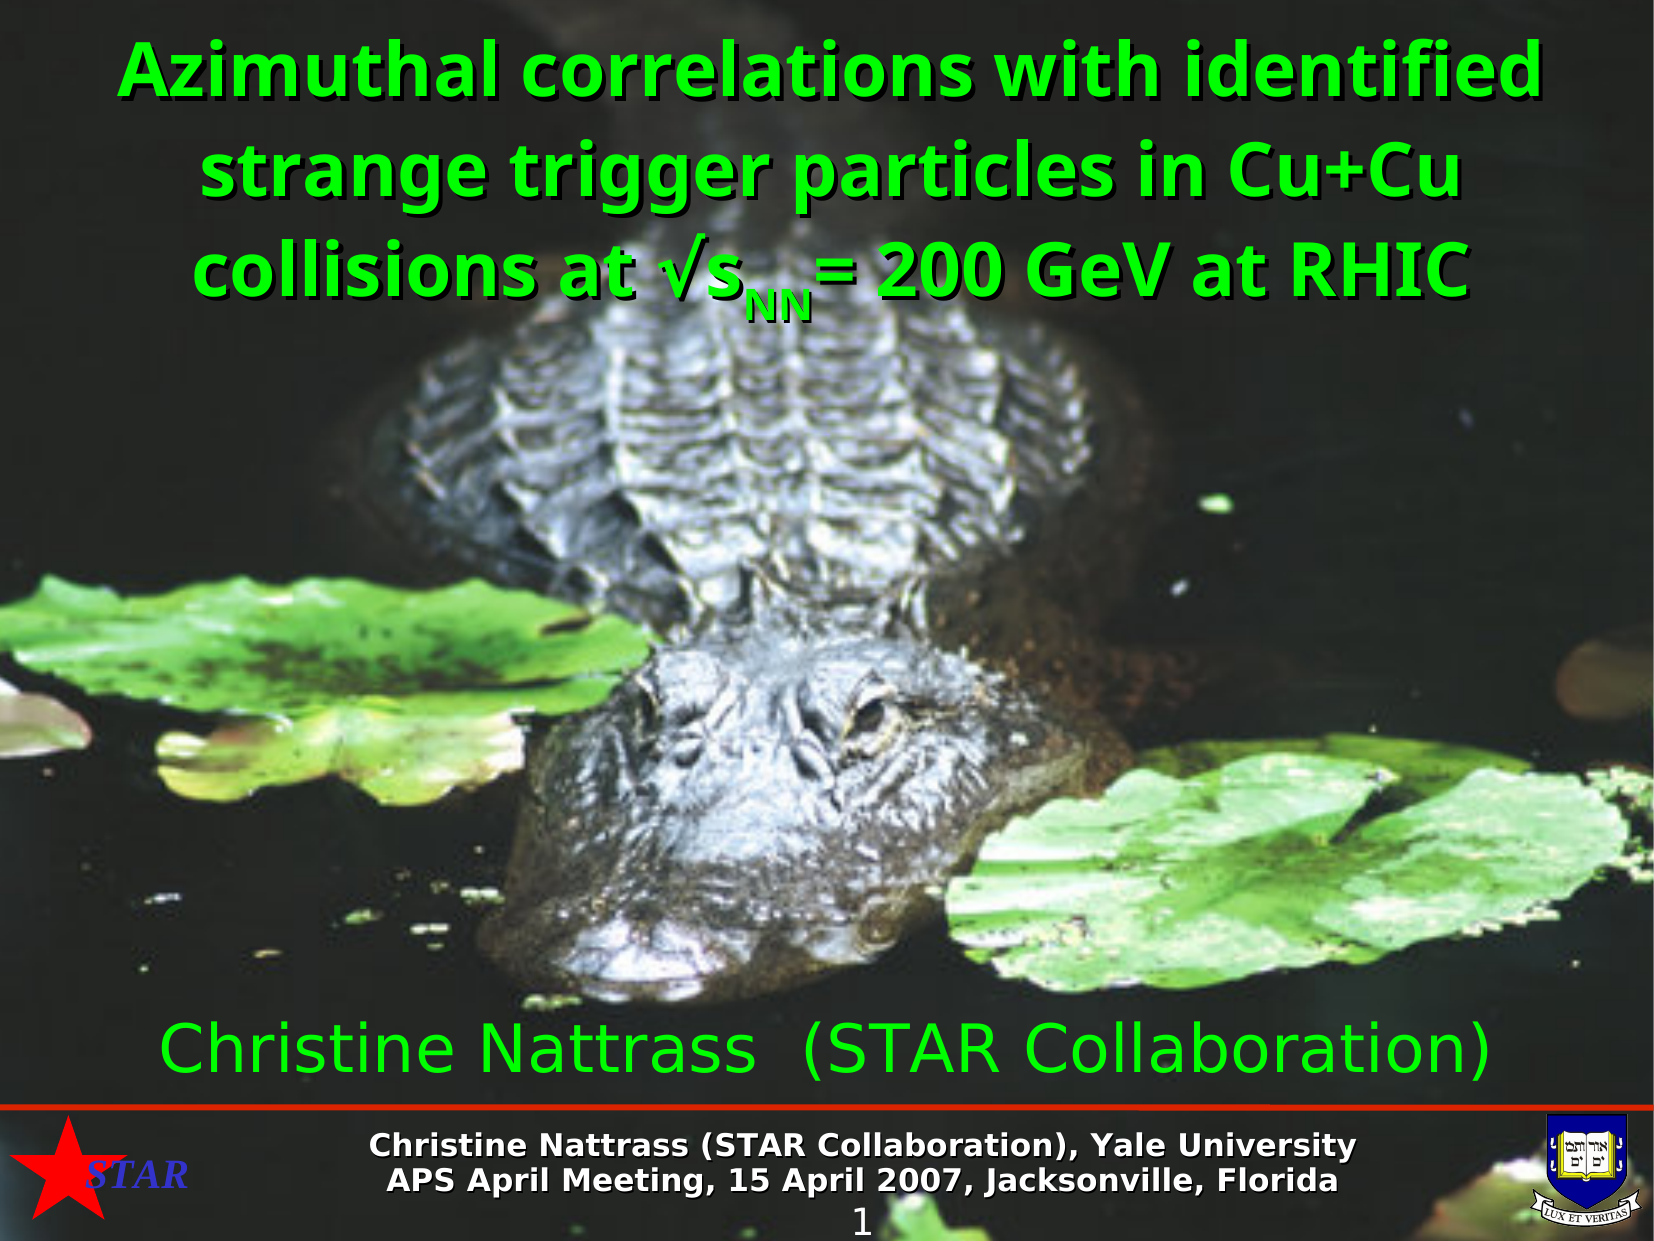

# Azimuthal correlations with identified strange trigger particles in Cu+Cu collisions at √sNN= 200 GeV at RHIC
Christine Nattrass (STAR Collaboration)